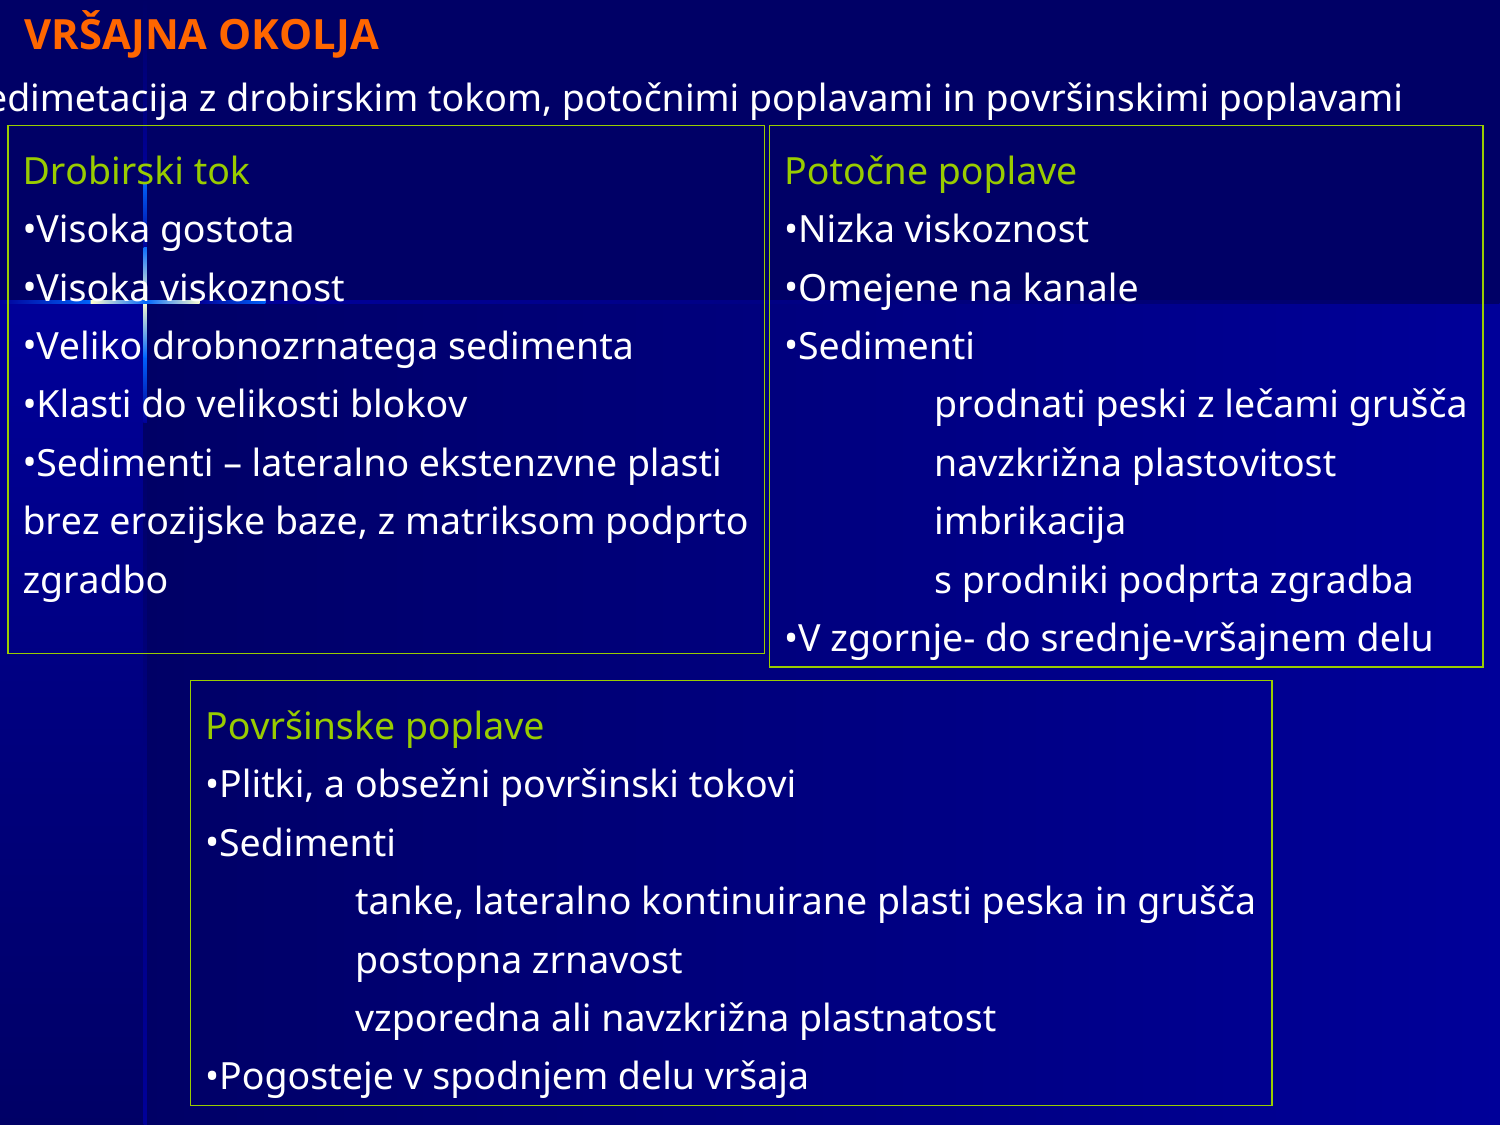

VRŠAJNA OKOLJA
Sedimetacija z drobirskim tokom, potočnimi poplavami in površinskimi poplavami
Drobirski tok
Visoka gostota
Visoka viskoznost
Veliko drobnozrnatega sedimenta
Klasti do velikosti blokov
Sedimenti – lateralno ekstenzvne plasti
brez erozijske baze, z matriksom podprto
zgradbo
Potočne poplave
Nizka viskoznost
Omejene na kanale
Sedimenti
	prodnati peski z lečami grušča
	navzkrižna plastovitost
	imbrikacija
	s prodniki podprta zgradba
V zgornje- do srednje-vršajnem delu
Površinske poplave
Plitki, a obsežni površinski tokovi
Sedimenti
	tanke, lateralno kontinuirane plasti peska in grušča
	postopna zrnavost
	vzporedna ali navzkrižna plastnatost
Pogosteje v spodnjem delu vršaja